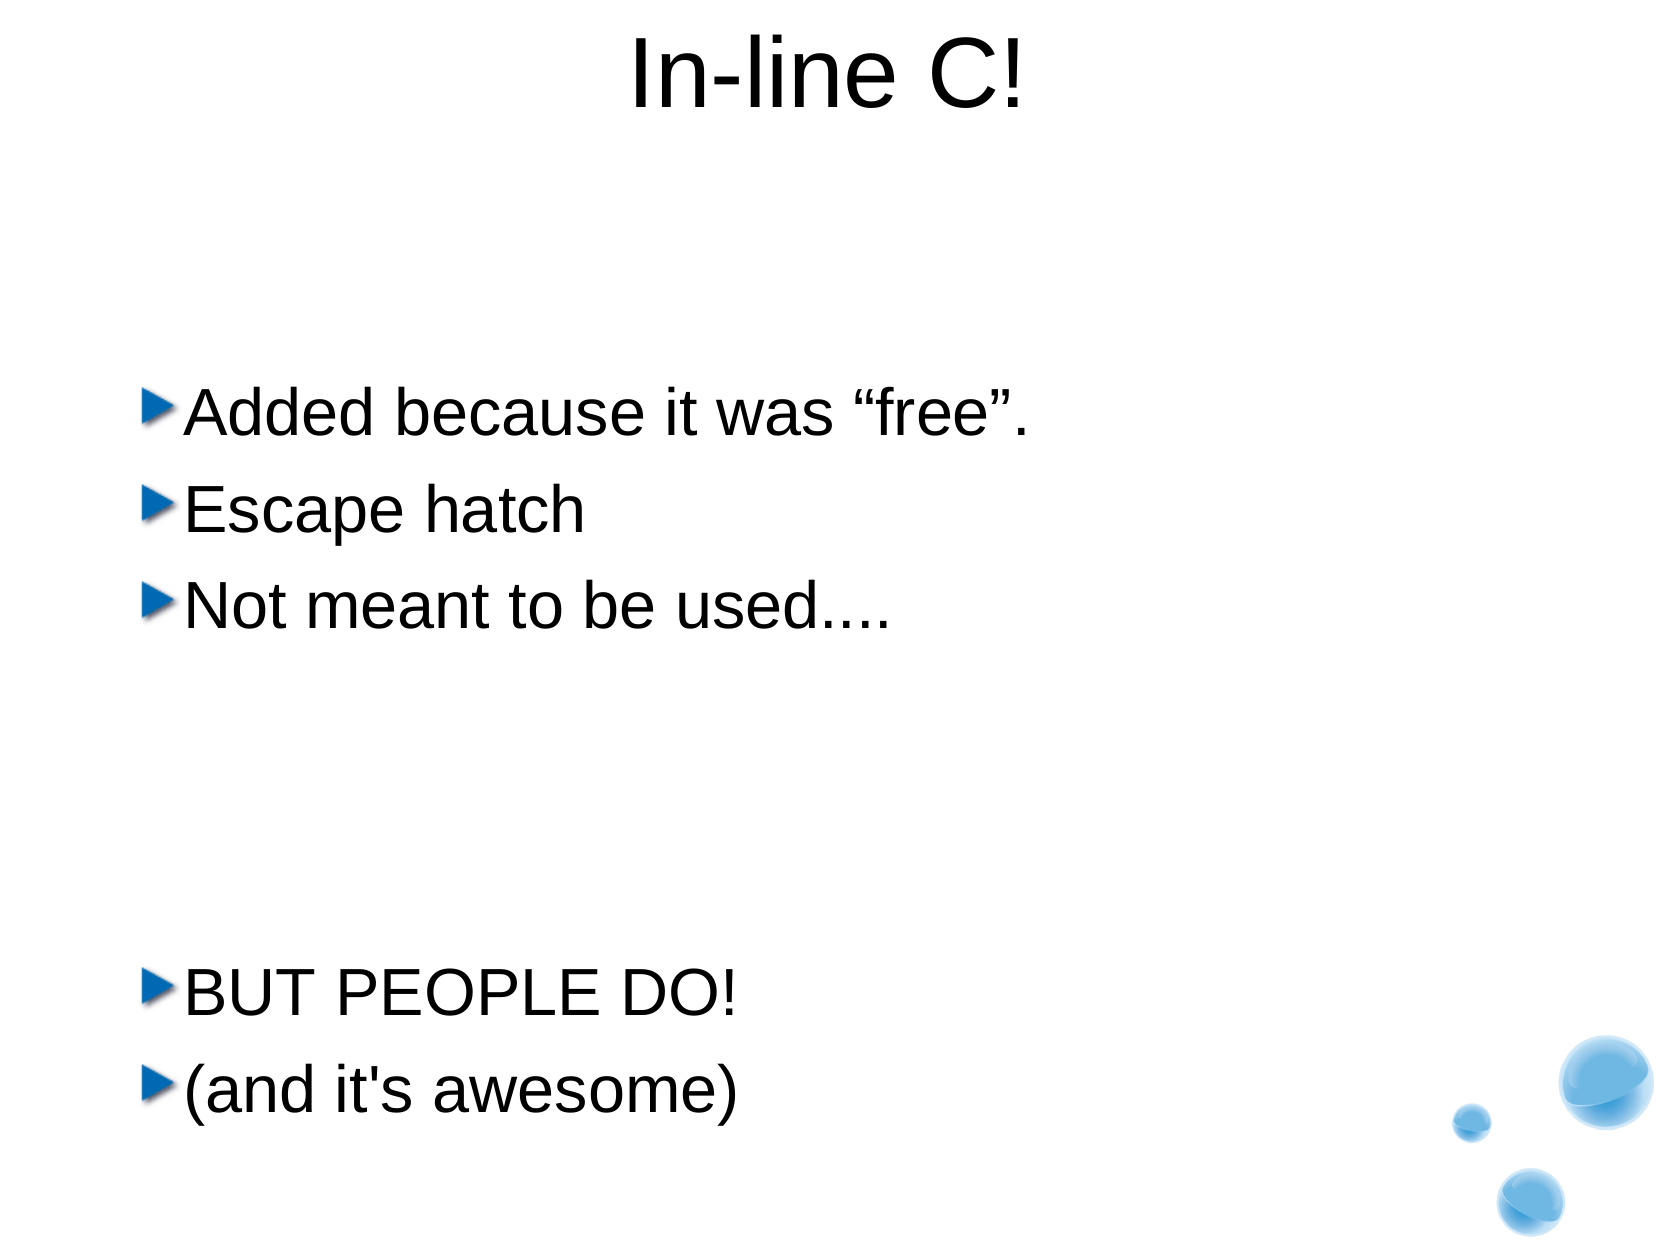

# In-line C!
Added because it was “free”.
Escape hatch
Not meant to be used....
BUT PEOPLE DO!
(and it's awesome)